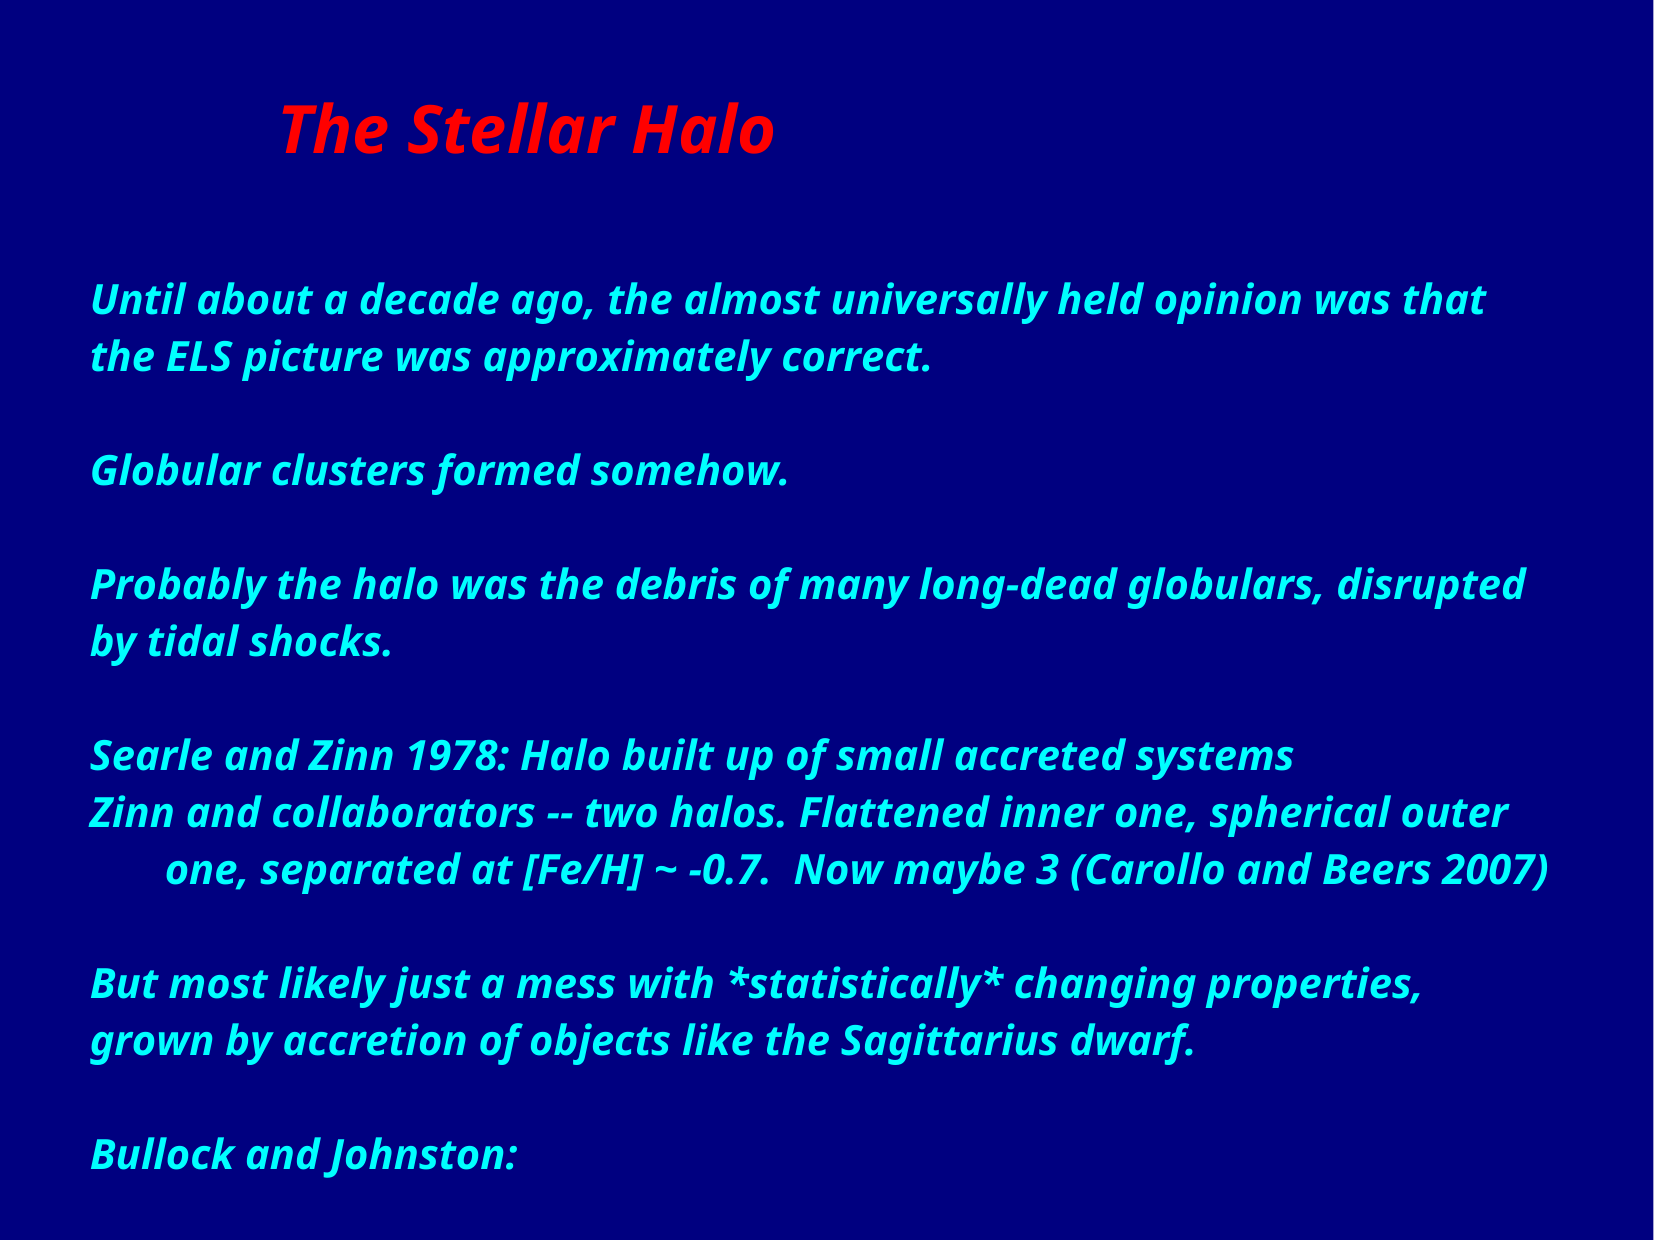

The Stellar Halo
Until about a decade ago, the almost universally held opinion was that
the ELS picture was approximately correct.
Globular clusters formed somehow.
Probably the halo was the debris of many long-dead globulars, disrupted
by tidal shocks.
Searle and Zinn 1978: Halo built up of small accreted systems
Zinn and collaborators -- two halos. Flattened inner one, spherical outer
	one, separated at [Fe/H] ~ -0.7. Now maybe 3 (Carollo and Beers 2007)
But most likely just a mess with *statistically* changing properties,
grown by accretion of objects like the Sagittarius dwarf.
Bullock and Johnston: